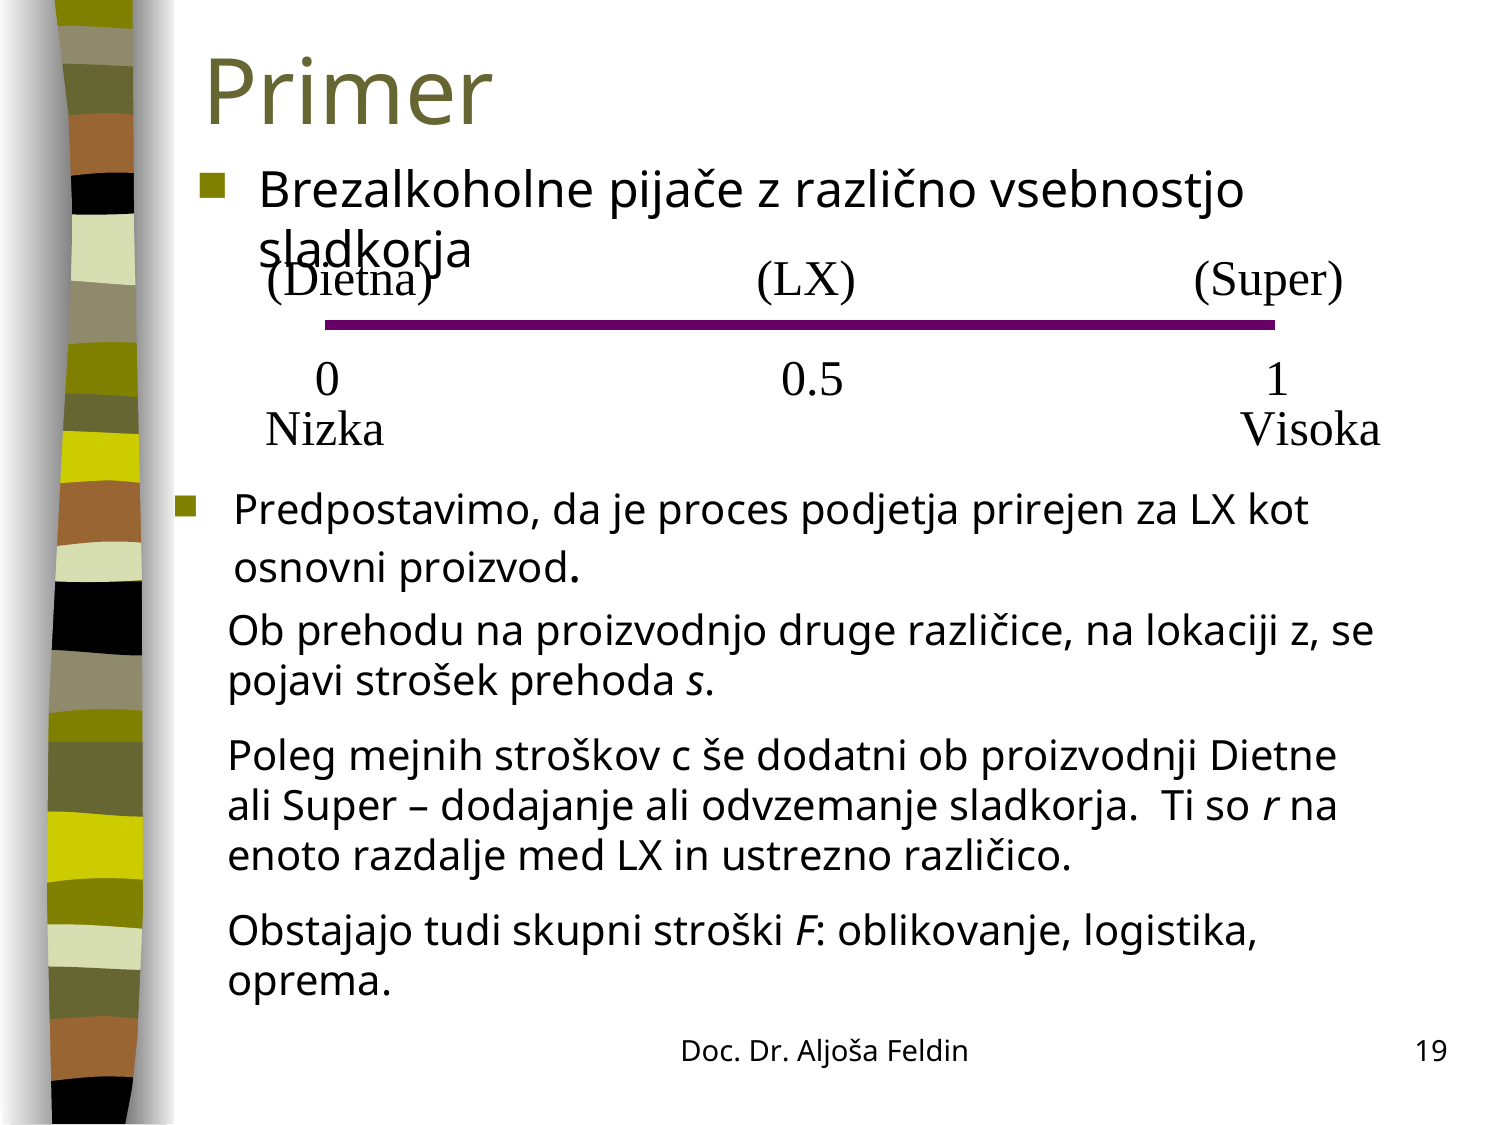

# Primer
Brezalkoholne pijače z različno vsebnostjo sladkorja
(Dietna)
(LX)
(Super)
0
0.5
1
Nizka
Visoka
Predpostavimo, da je proces podjetja prirejen za LX kot osnovni proizvod.
Ob prehodu na proizvodnjo druge različice, na lokaciji z, se pojavi strošek prehoda s.
Poleg mejnih stroškov c še dodatni ob proizvodnji Dietne ali Super – dodajanje ali odvzemanje sladkorja. Ti so r na enoto razdalje med LX in ustrezno različico.
Obstajajo tudi skupni stroški F: oblikovanje, logistika, oprema.
Doc. Dr. Aljoša Feldin